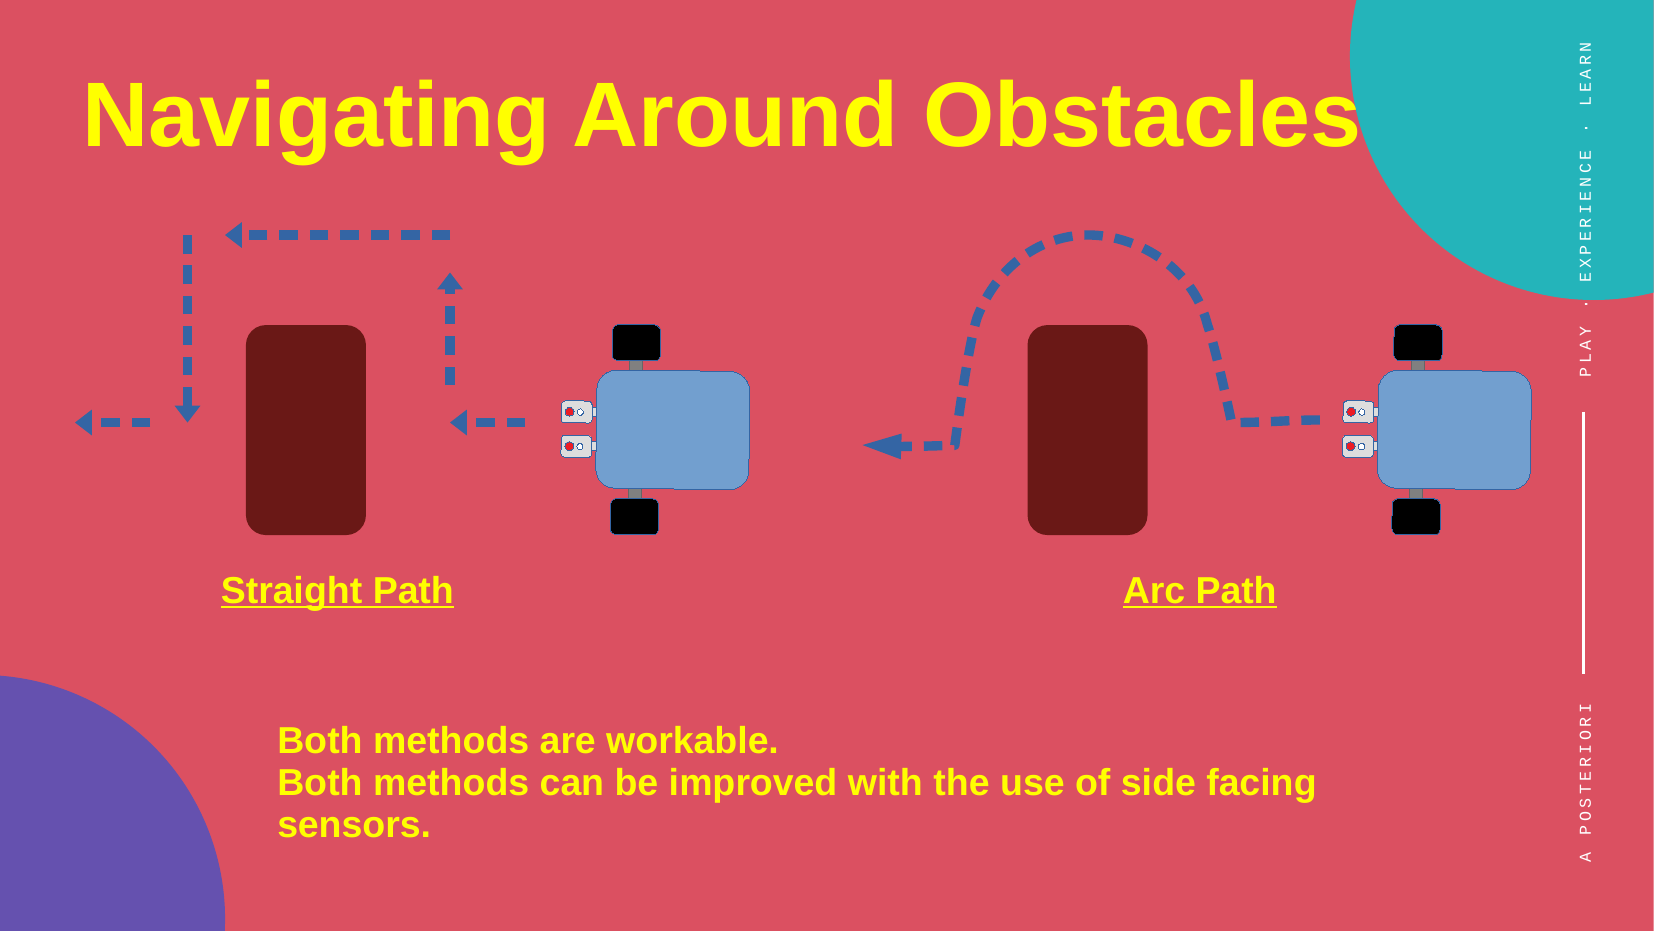

# Navigating Around Obstacles
Straight Path
Arc Path
Both methods are workable.
Both methods can be improved with the use of side facing sensors.